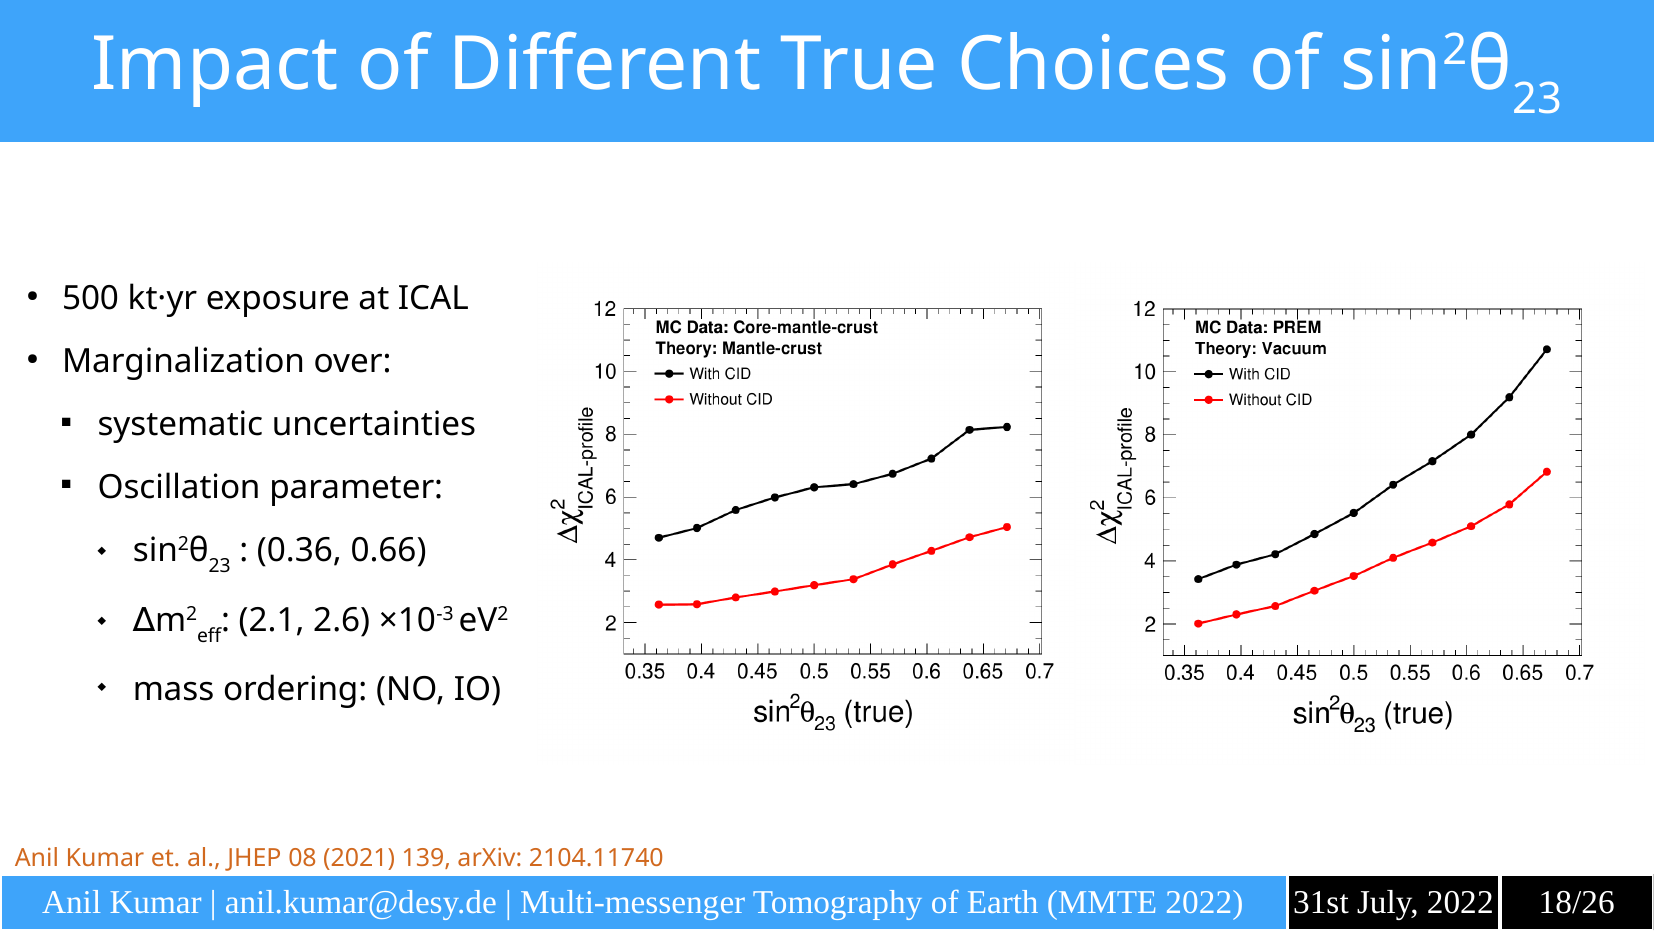

# Impact of Different True Choices of sin2θ23
500 kt·yr exposure at ICAL
Marginalization over:
systematic uncertainties
Oscillation parameter:
sin2θ23 : (0.36, 0.66)
∆m2eff: (2.1, 2.6) ×10-3 eV2
mass ordering: (NO, IO)
Anil Kumar et. al., JHEP 08 (2021) 139, arXiv: 2104.11740
Anil Kumar | anil.kumar@desy.de | Multi-messenger Tomography of Earth (MMTE 2022)
18